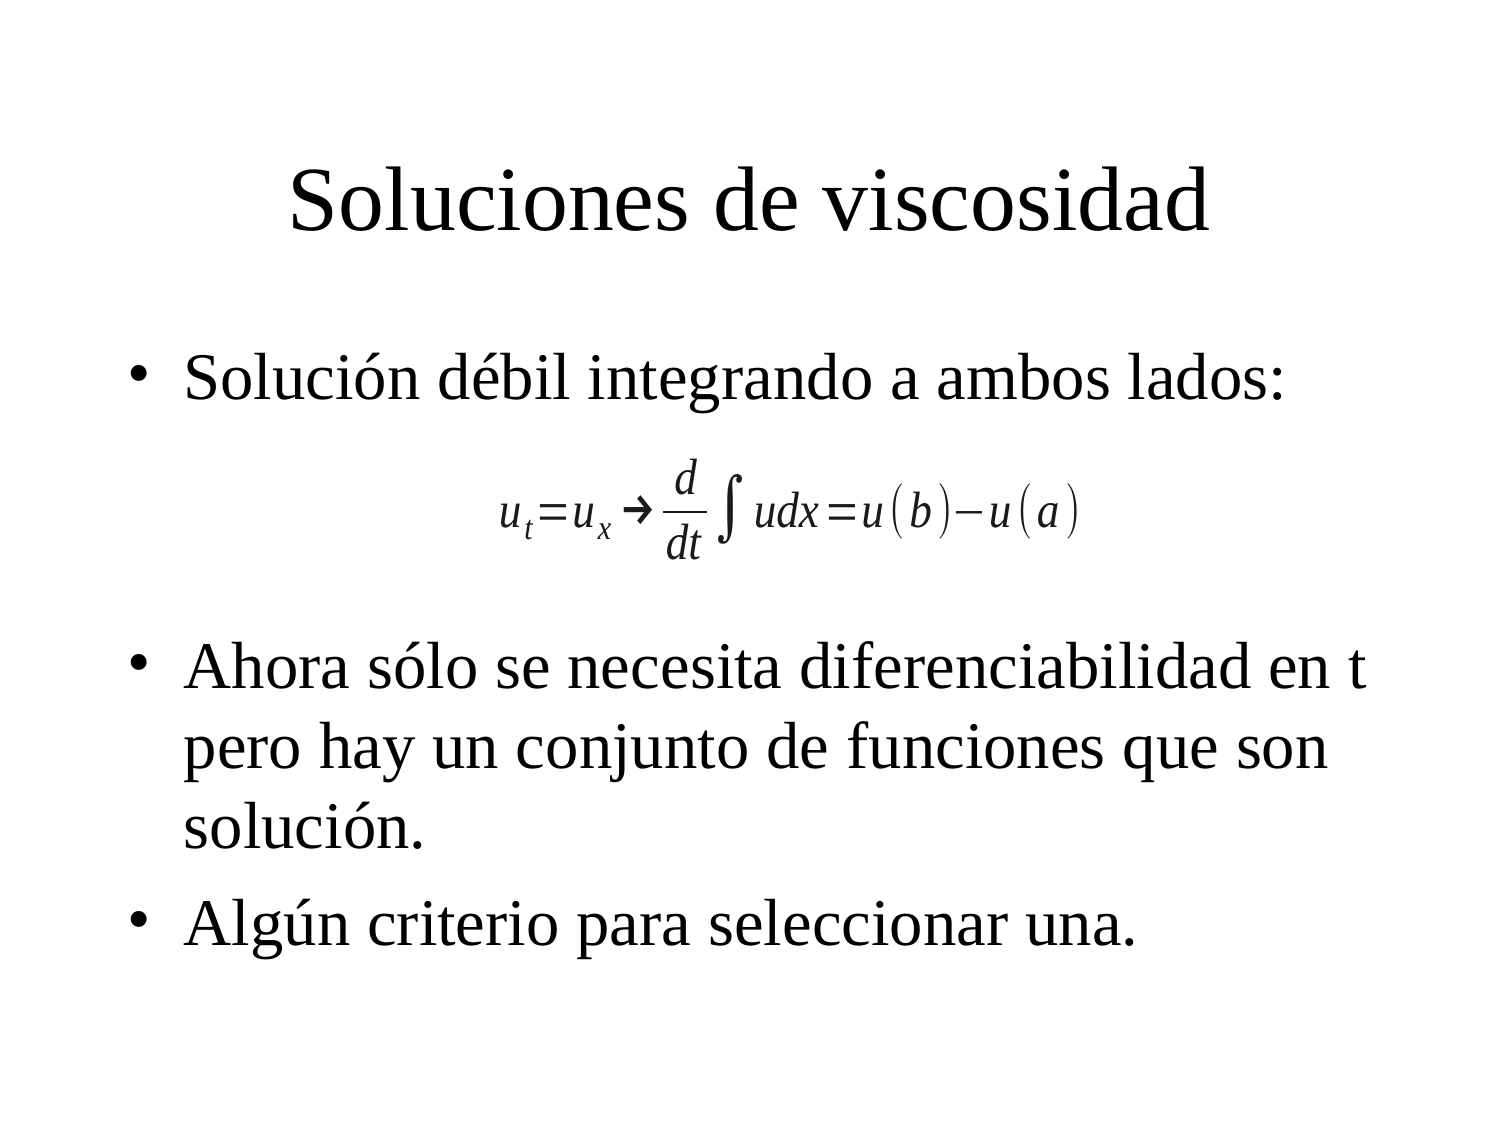

Soluciones de viscosidad
Solución débil integrando a ambos lados:
Ahora sólo se necesita diferenciabilidad en t pero hay un conjunto de funciones que son solución.
Algún criterio para seleccionar una.